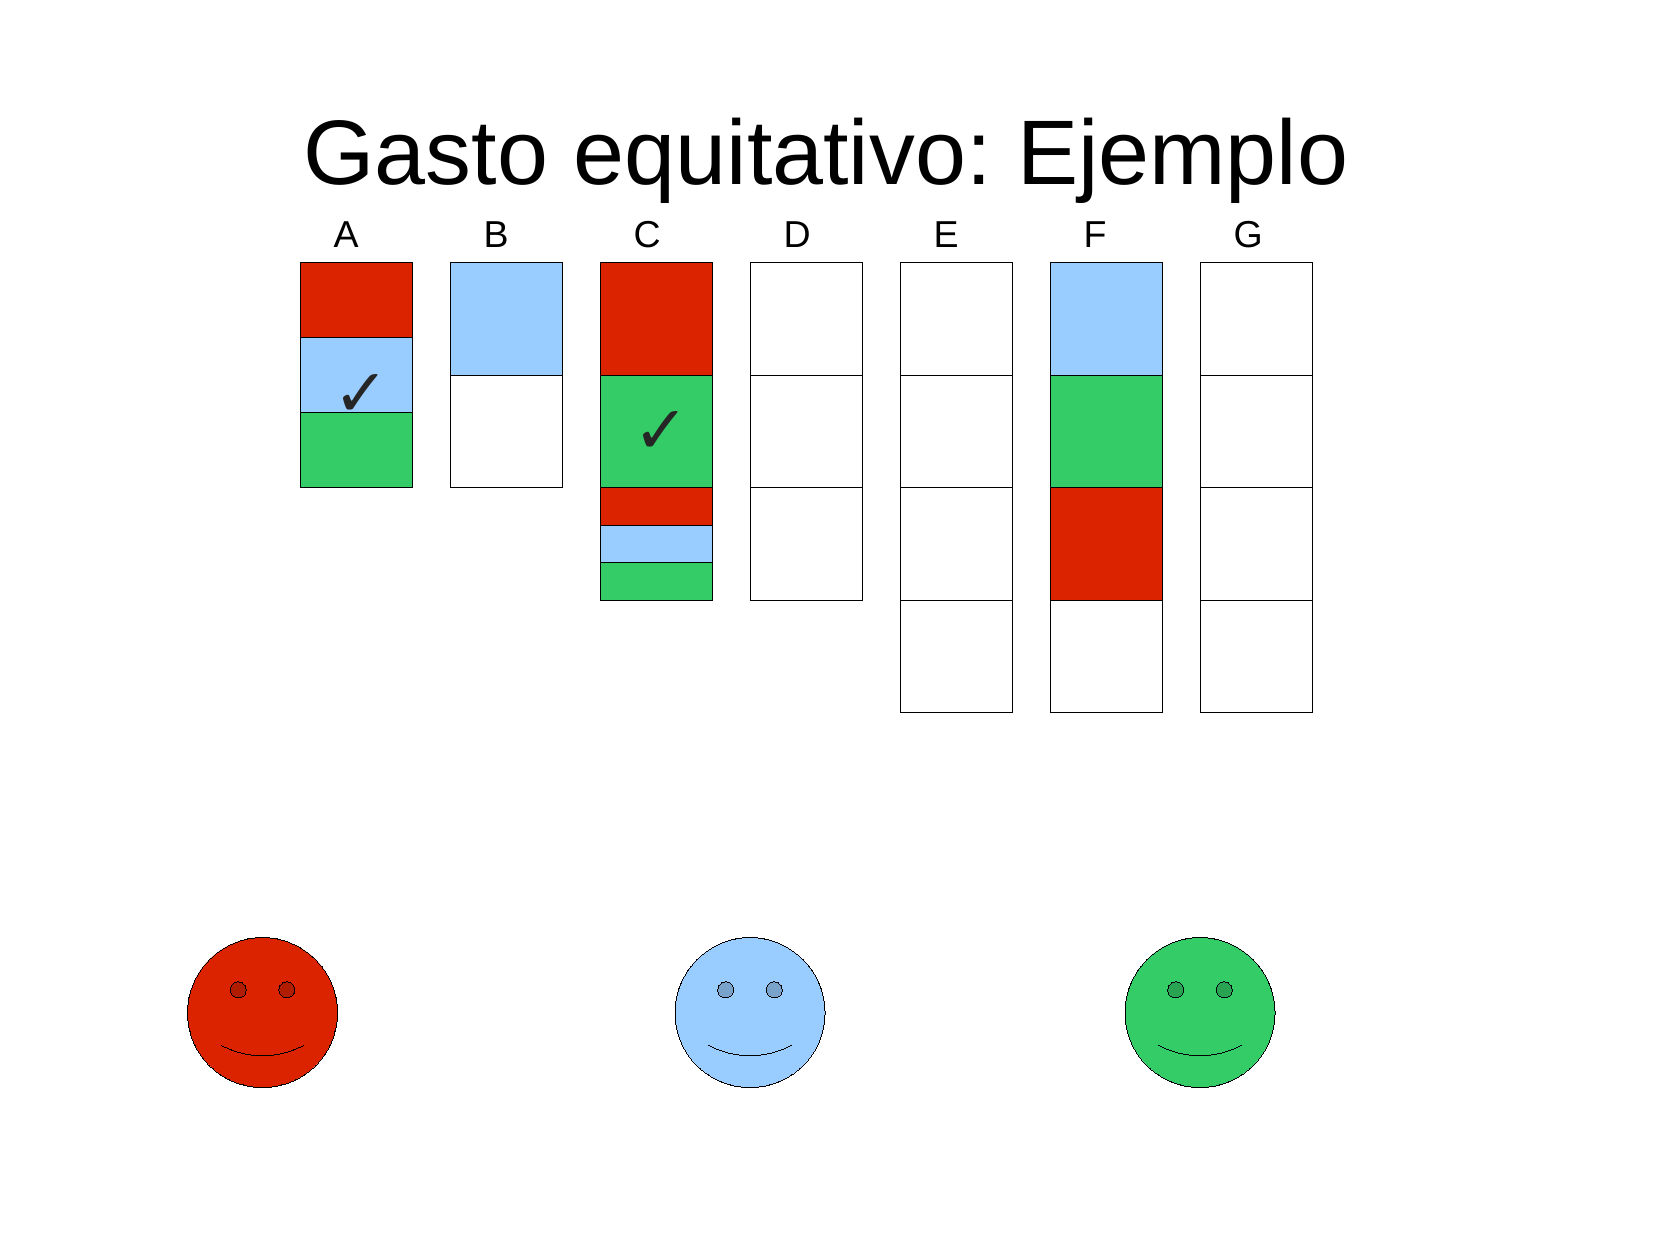

# Gasto equitativo: Ejemplo
C
D
G
A
B
E
F
✓
✓